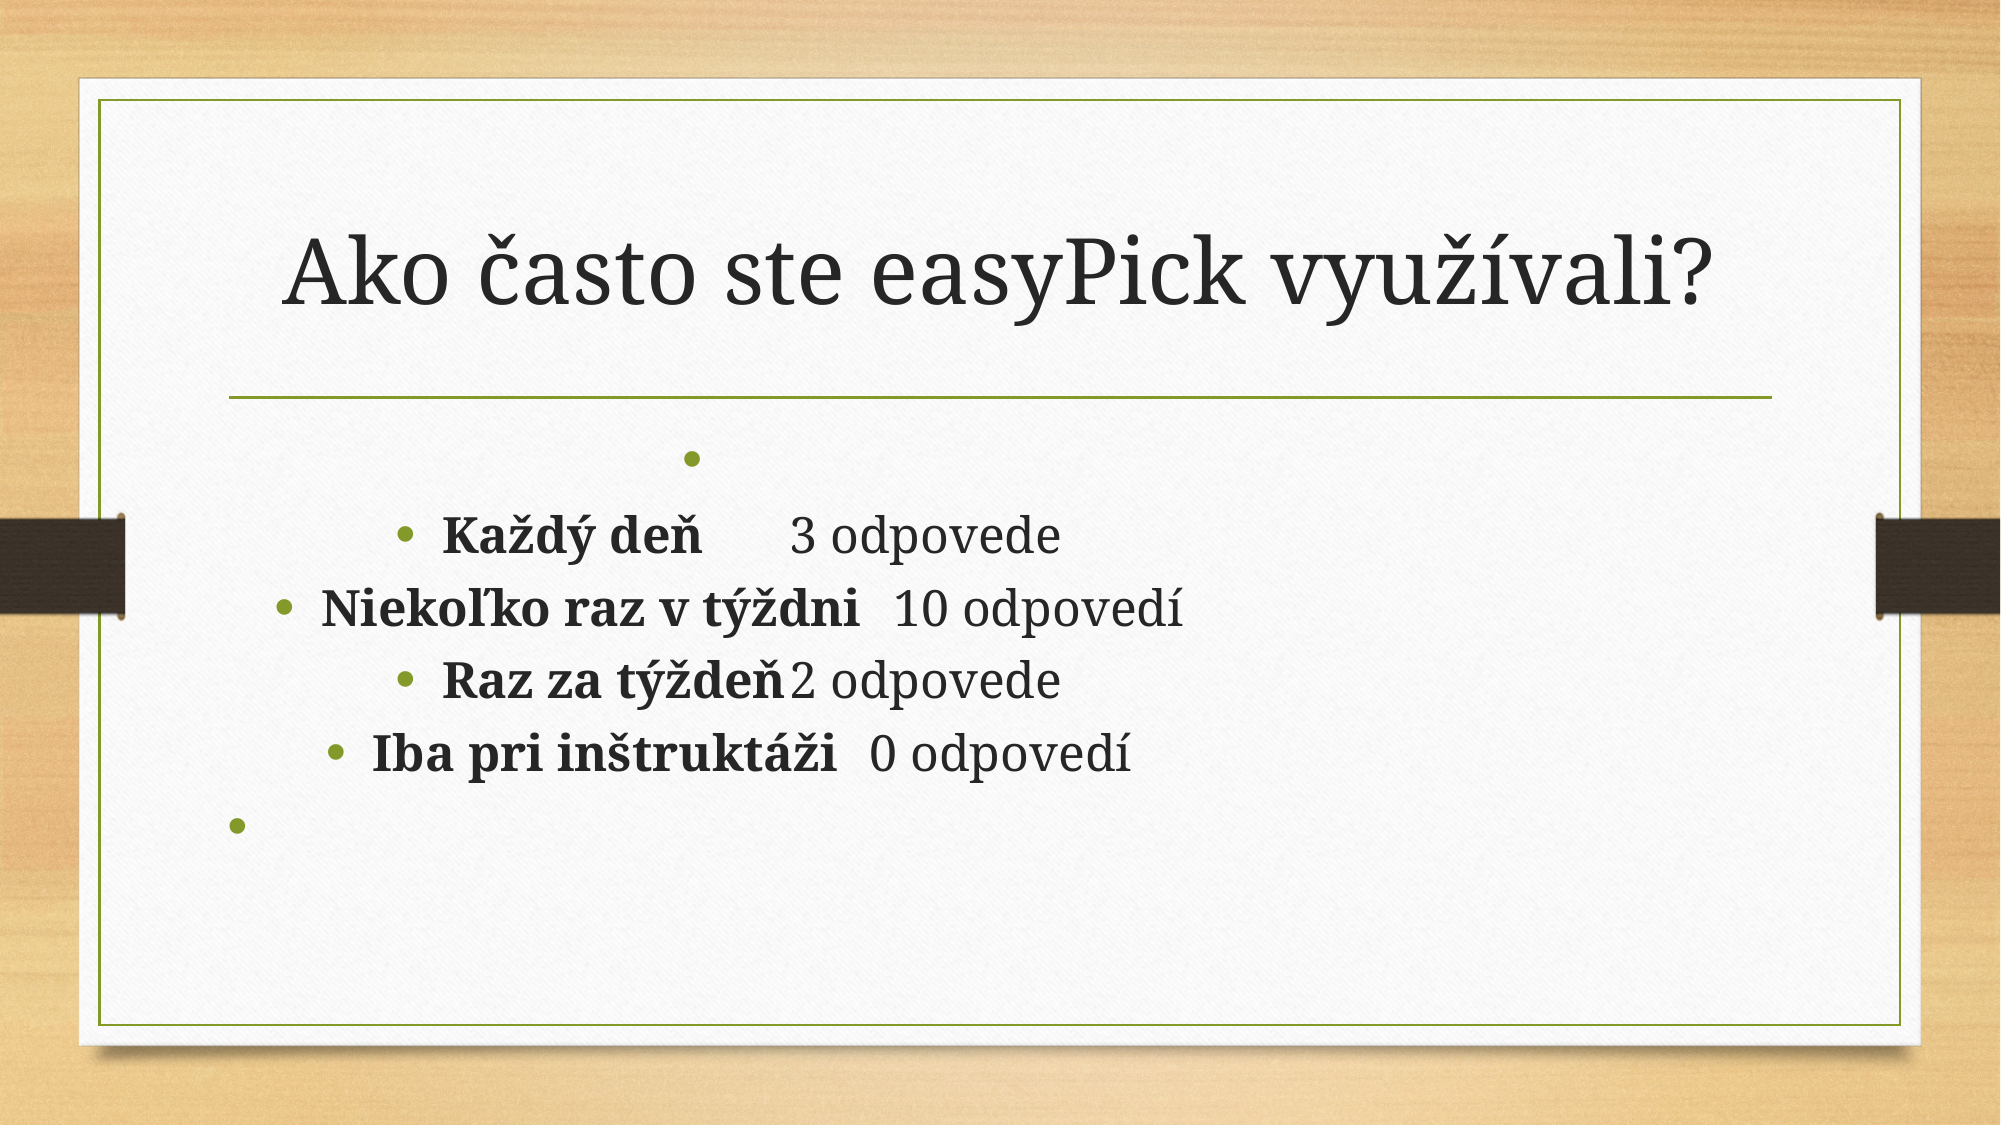

# Ako často ste easyPick využívali?
Každý deň 	3 odpovede
Niekoľko raz v týždni	10 odpovedí
Raz za týždeň	2 odpovede
Iba pri inštruktáži	0 odpovedí